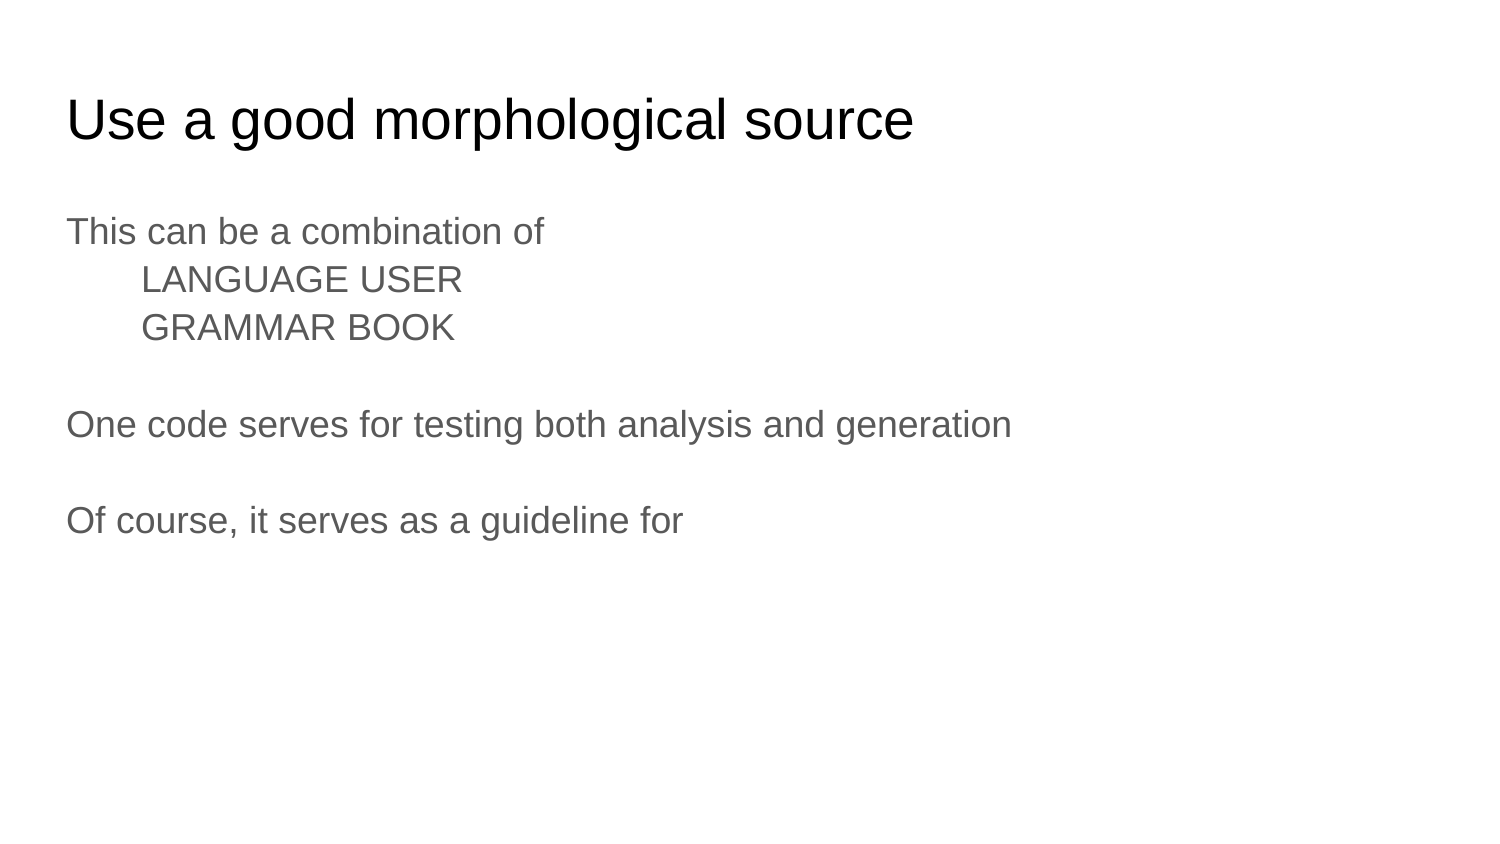

# Use a good morphological source
This can be a combination of
	LANGUAGE USER
	GRAMMAR BOOK
One code serves for testing both analysis and generation
Of course, it serves as a guideline for